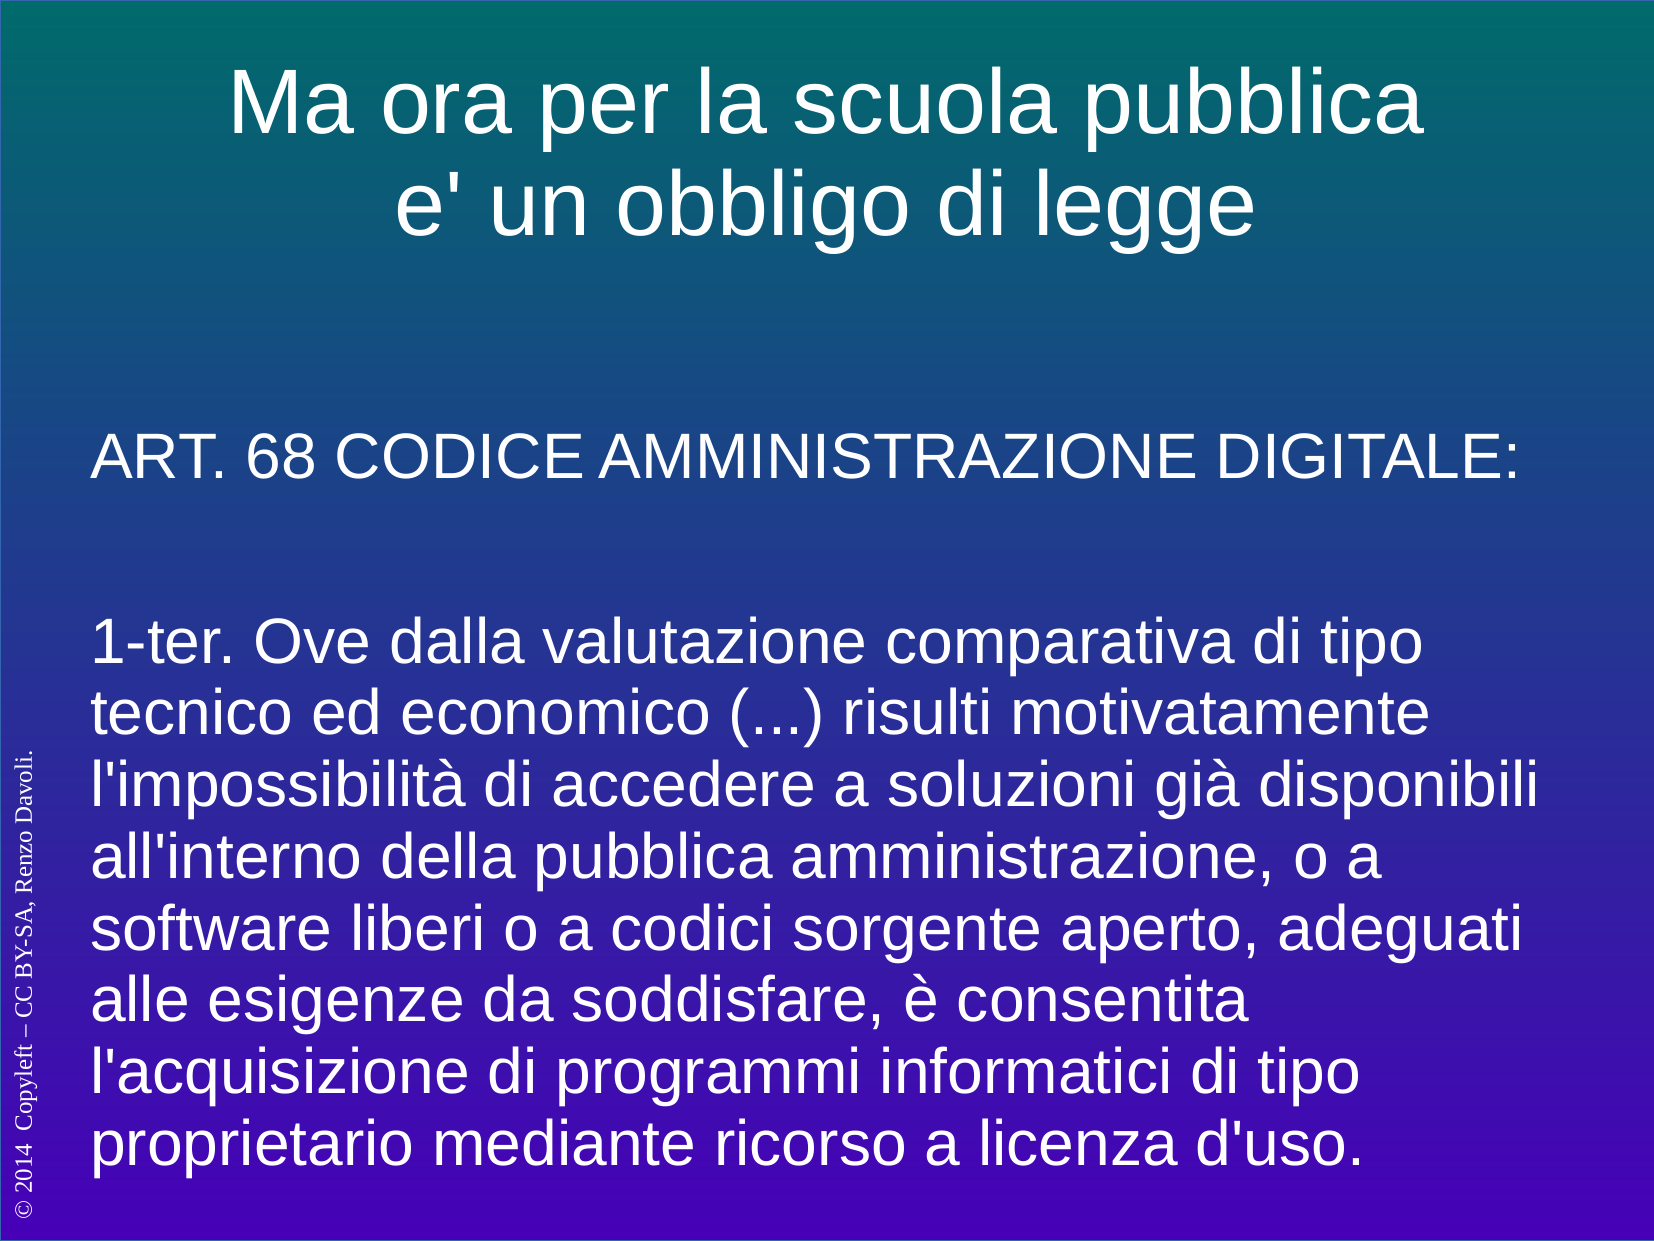

# Ma ora per la scuola pubblica e' un obbligo di legge
ART. 68 CODICE AMMINISTRAZIONE DIGITALE:
1-ter. Ove dalla valutazione comparativa di tipo tecnico ed economico (...) risulti motivatamente l'impossibilità di accedere a soluzioni già disponibili all'interno della pubblica amministrazione, o a software liberi o a codici sorgente aperto, adeguati alle esigenze da soddisfare, è consentita l'acquisizione di programmi informatici di tipo proprietario mediante ricorso a licenza d'uso.